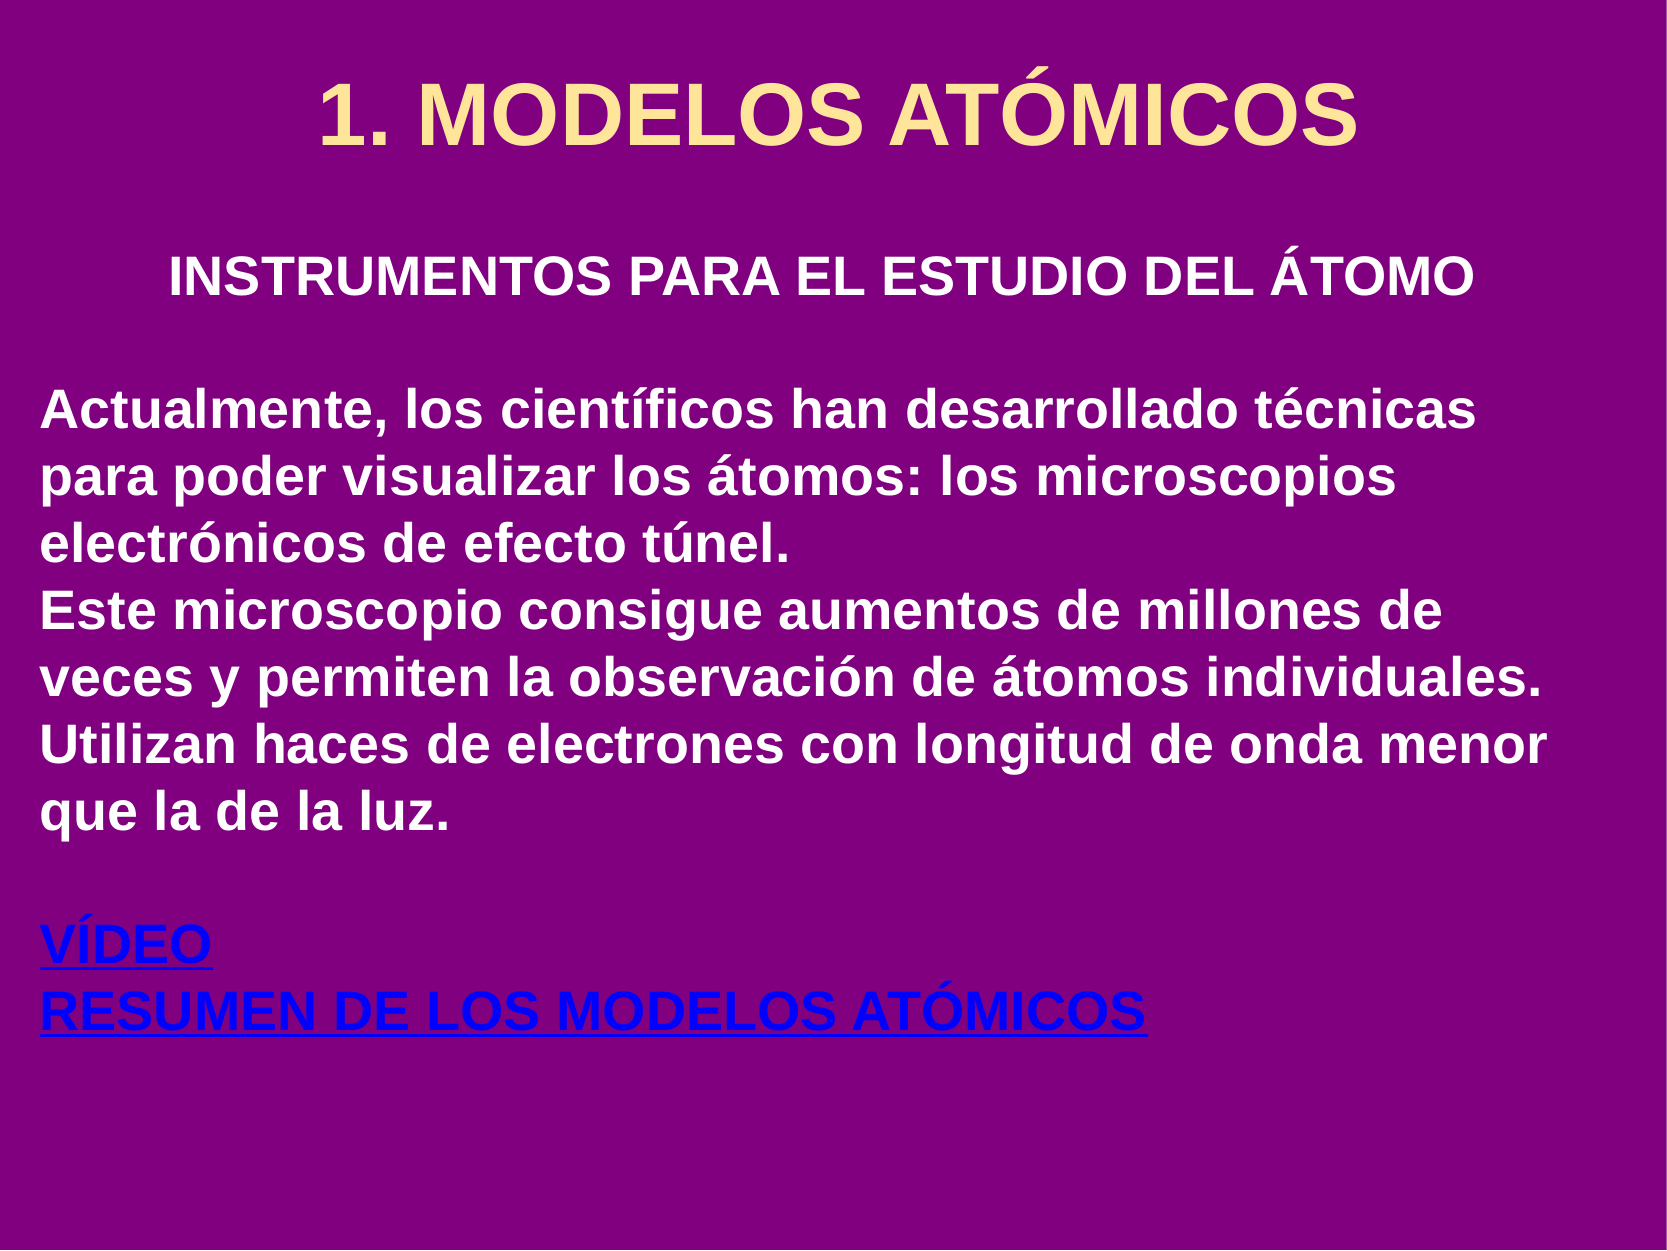

# 1. MODELOS ATÓMICOS
INSTRUMENTOS PARA EL ESTUDIO DEL ÁTOMO
Actualmente, los científicos han desarrollado técnicas para poder visualizar los átomos: los microscopios electrónicos de efecto túnel.
Este microscopio consigue aumentos de millones de veces y permiten la observación de átomos individuales.
Utilizan haces de electrones con longitud de onda menor que la de la luz.
VÍDEO
RESUMEN DE LOS MODELOS ATÓMICOS